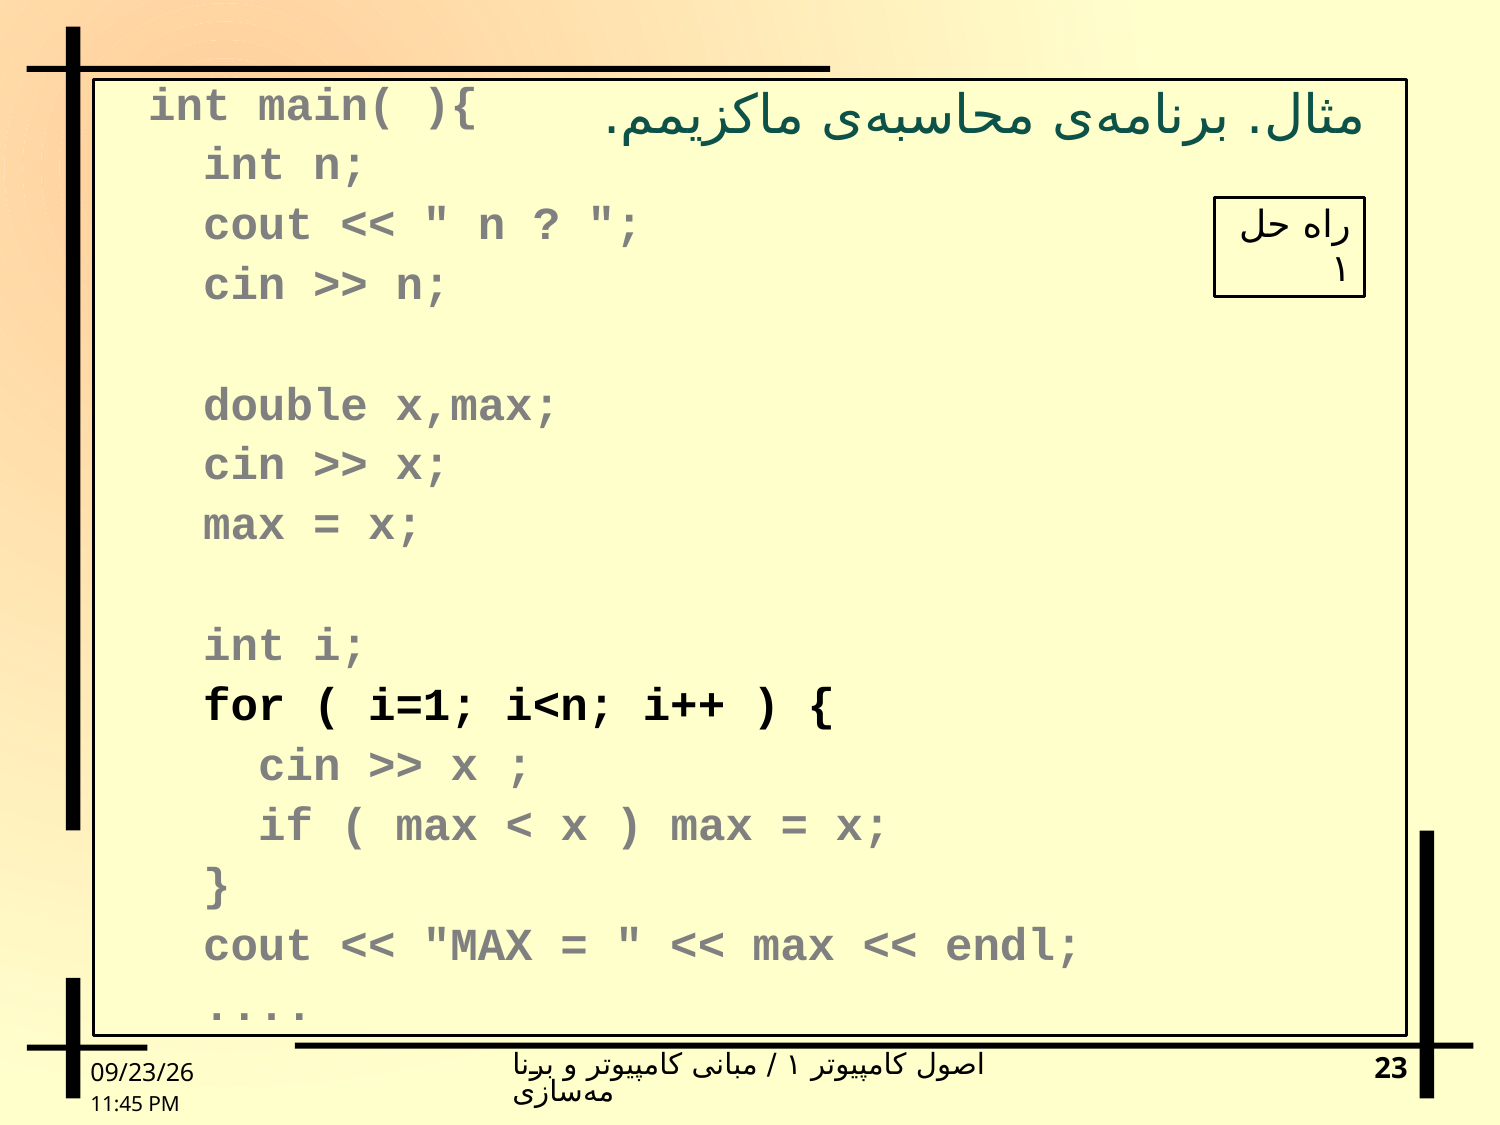

# int main( ){
 int n;
 cout << " n ? ";
 cin >> n;
 double x,max;
 cin >> x;
 max = x;
 int i;
 for ( i=1; i<n; i++ ) {
 cin >> x ;
 if ( max < x ) max = x;
 }
 cout << "MAX = " << max << endl;
 ....
مثال. برنامه‌ی محاسبه‌ی ماکزیمم.
راه حل ۱
اصول کامپیوتر ۱ / مبانی کامپیوتر و برنامه‌سازی
23